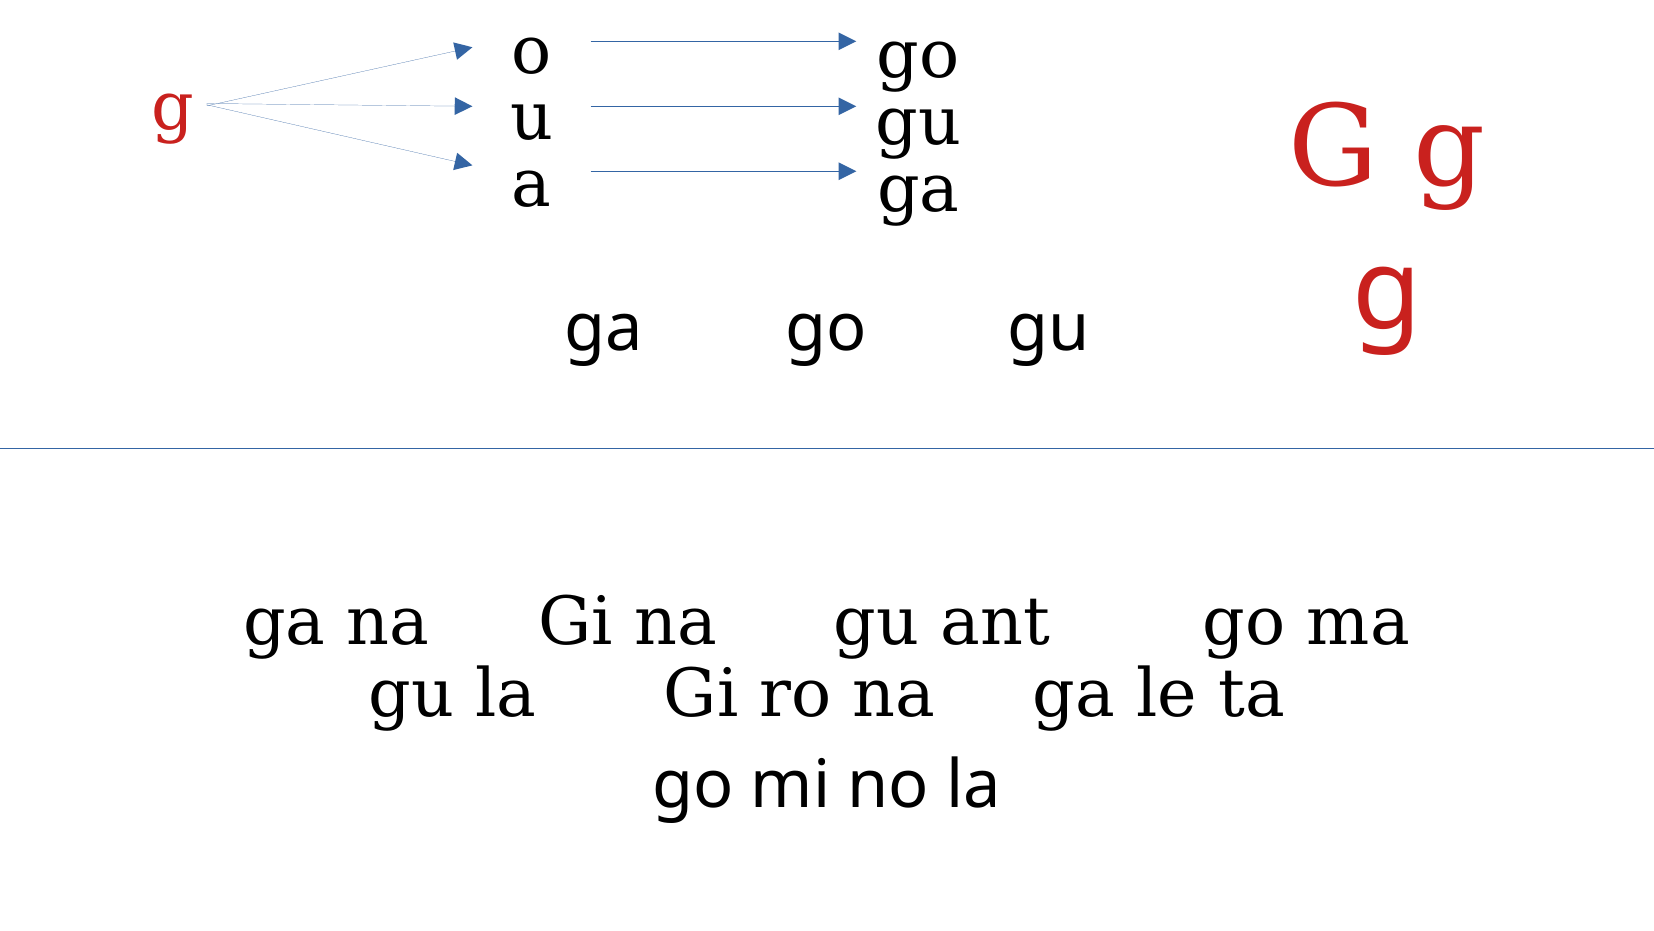

o
u
a
go
gu
ga
g
G g
g
ga		go		gu
ga na		Gi na		gu ant			go ma
gu la		Gi ro na		ga le ta
go mi no la